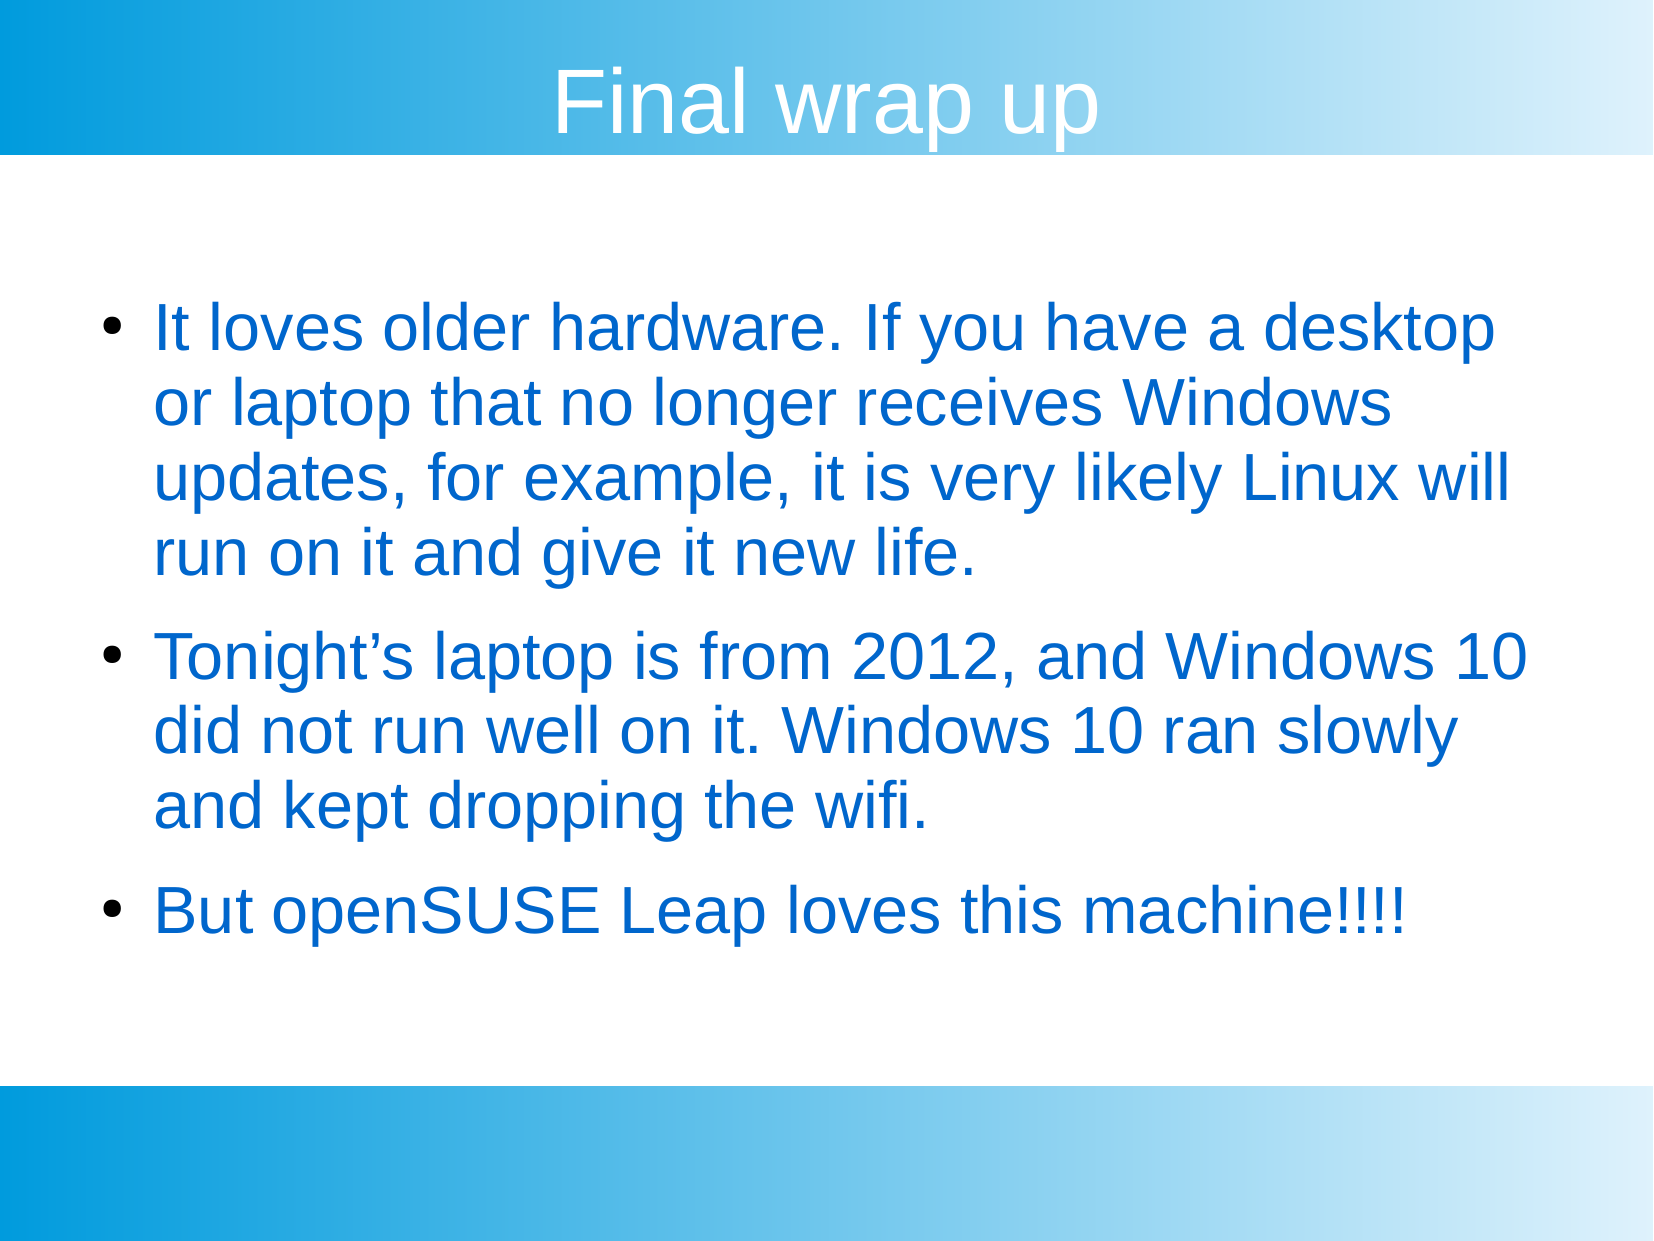

# Final wrap up
It loves older hardware. If you have a desktop or laptop that no longer receives Windows updates, for example, it is very likely Linux will run on it and give it new life.
Tonight’s laptop is from 2012, and Windows 10 did not run well on it. Windows 10 ran slowly and kept dropping the wifi.
But openSUSE Leap loves this machine!!!!